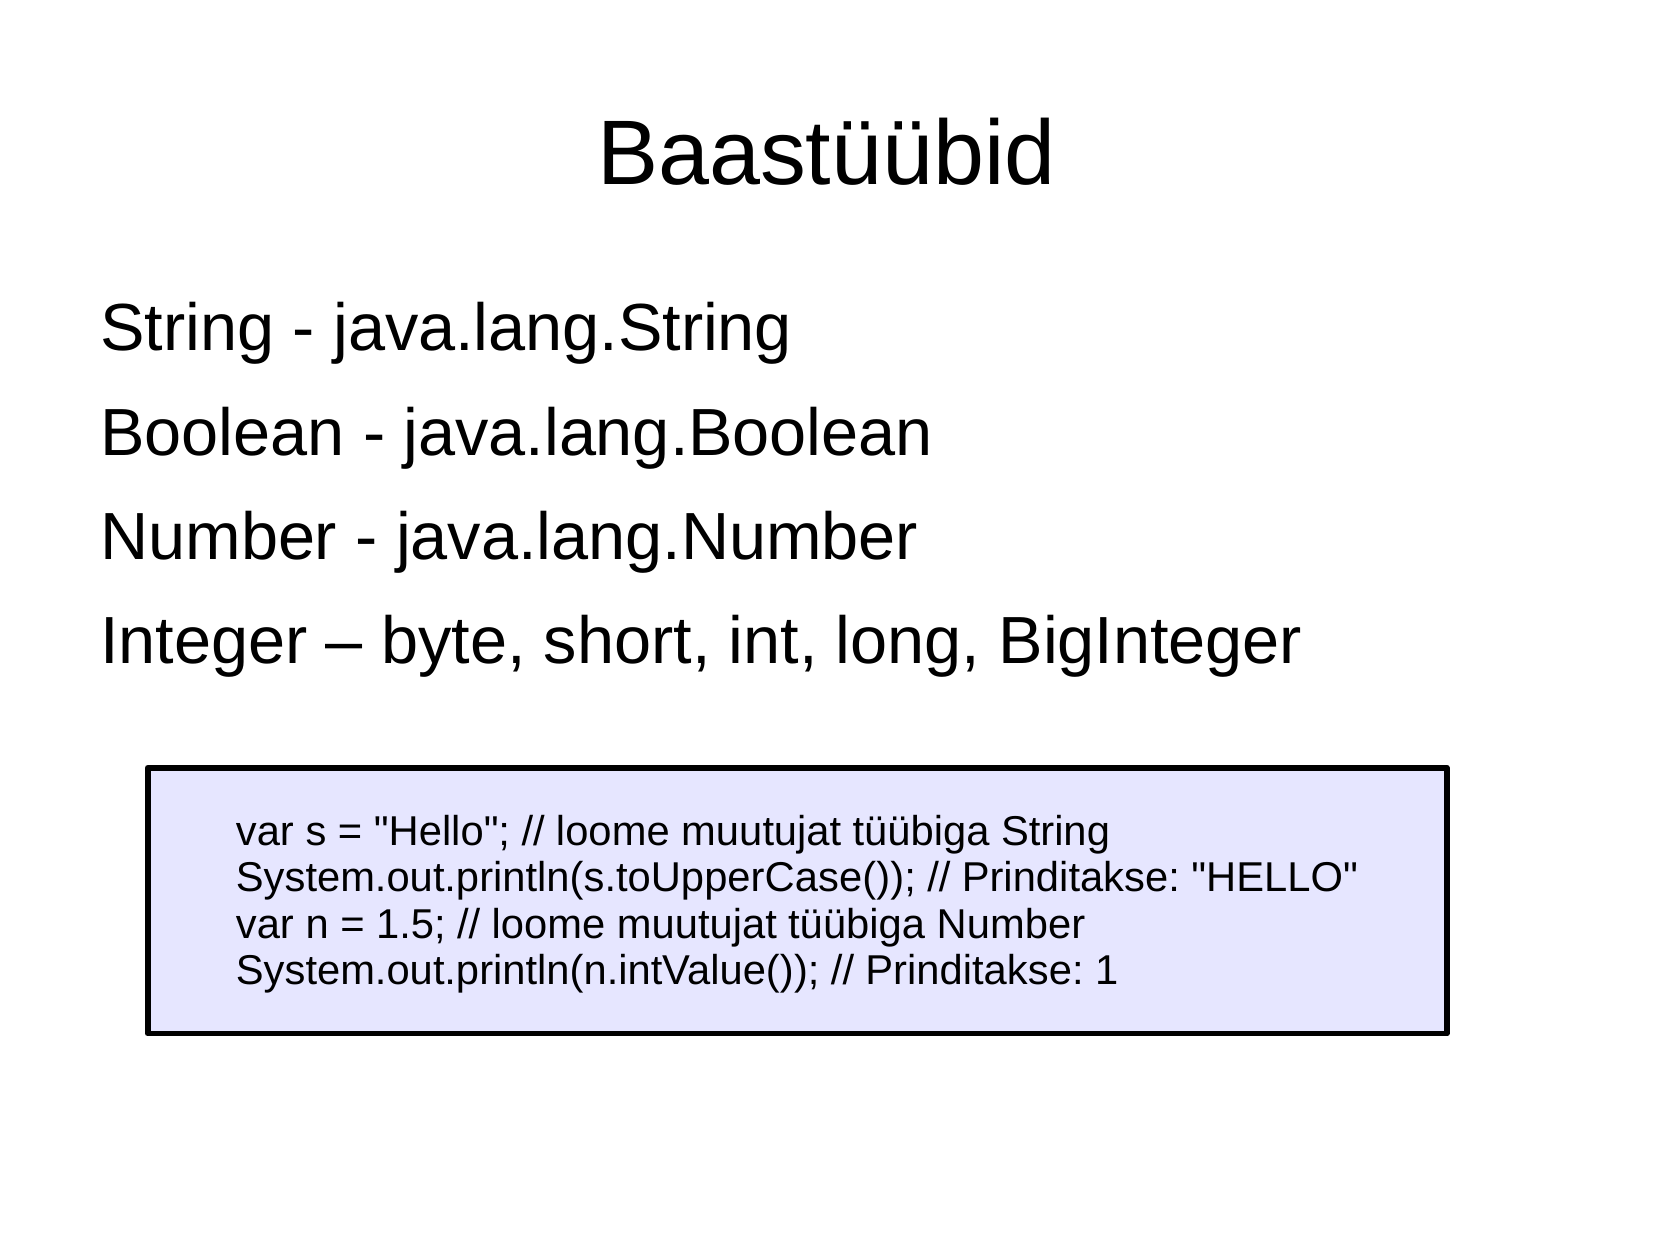

# Baastüübid
String - java.lang.String
Boolean - java.lang.Boolean
Number - java.lang.Number
Integer – byte, short, int, long, BigInteger
var s = "Hello"; // loome muutujat tüübiga String
System.out.println(s.toUpperCase()); // Prinditakse: "HELLO"
var n = 1.5; // loome muutujat tüübiga Number
System.out.println(n.intValue()); // Prinditakse: 1